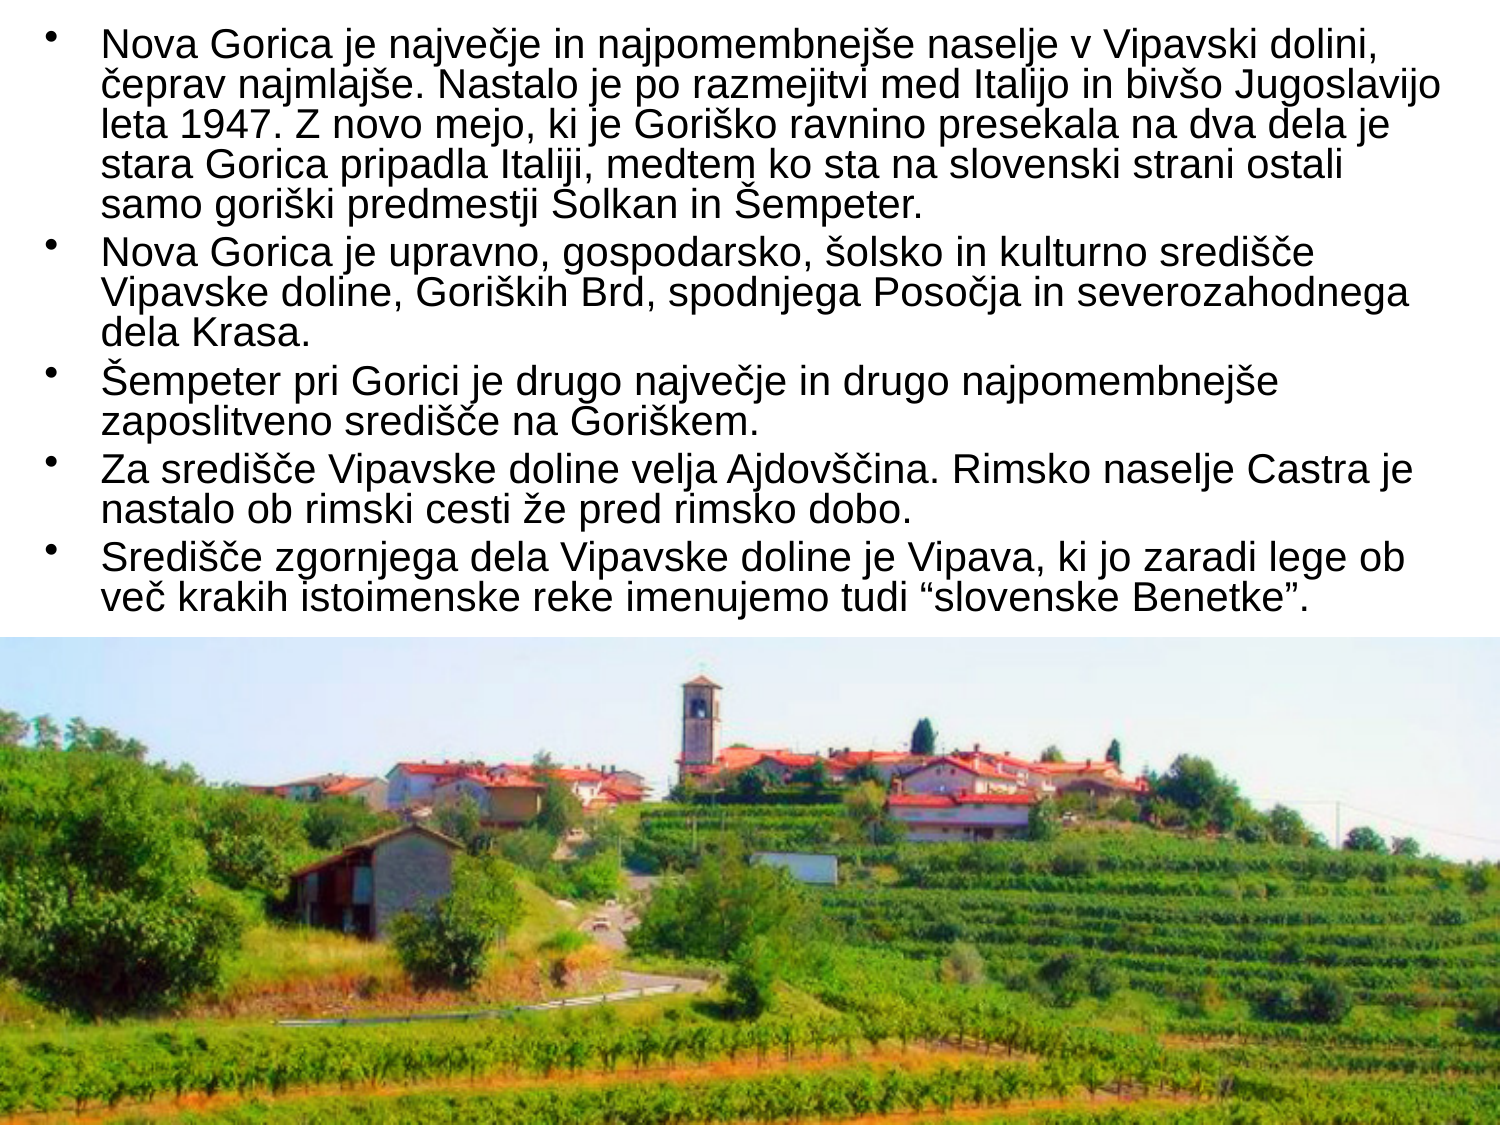

Nova Gorica je največje in najpomembnejše naselje v Vipavski dolini, čeprav najmlajše. Nastalo je po razmejitvi med Italijo in bivšo Jugoslavijo leta 1947. Z novo mejo, ki je Goriško ravnino presekala na dva dela je stara Gorica pripadla Italiji, medtem ko sta na slovenski strani ostali samo goriški predmestji Solkan in Šempeter.
Nova Gorica je upravno, gospodarsko, šolsko in kulturno središče Vipavske doline, Goriških Brd, spodnjega Posočja in severozahodnega dela Krasa.
Šempeter pri Gorici je drugo največje in drugo najpomembnejše zaposlitveno središče na Goriškem.
Za središče Vipavske doline velja Ajdovščina. Rimsko naselje Castra je nastalo ob rimski cesti že pred rimsko dobo.
Središče zgornjega dela Vipavske doline je Vipava, ki jo zaradi lege ob več krakih istoimenske reke imenujemo tudi “slovenske Benetke”.
#